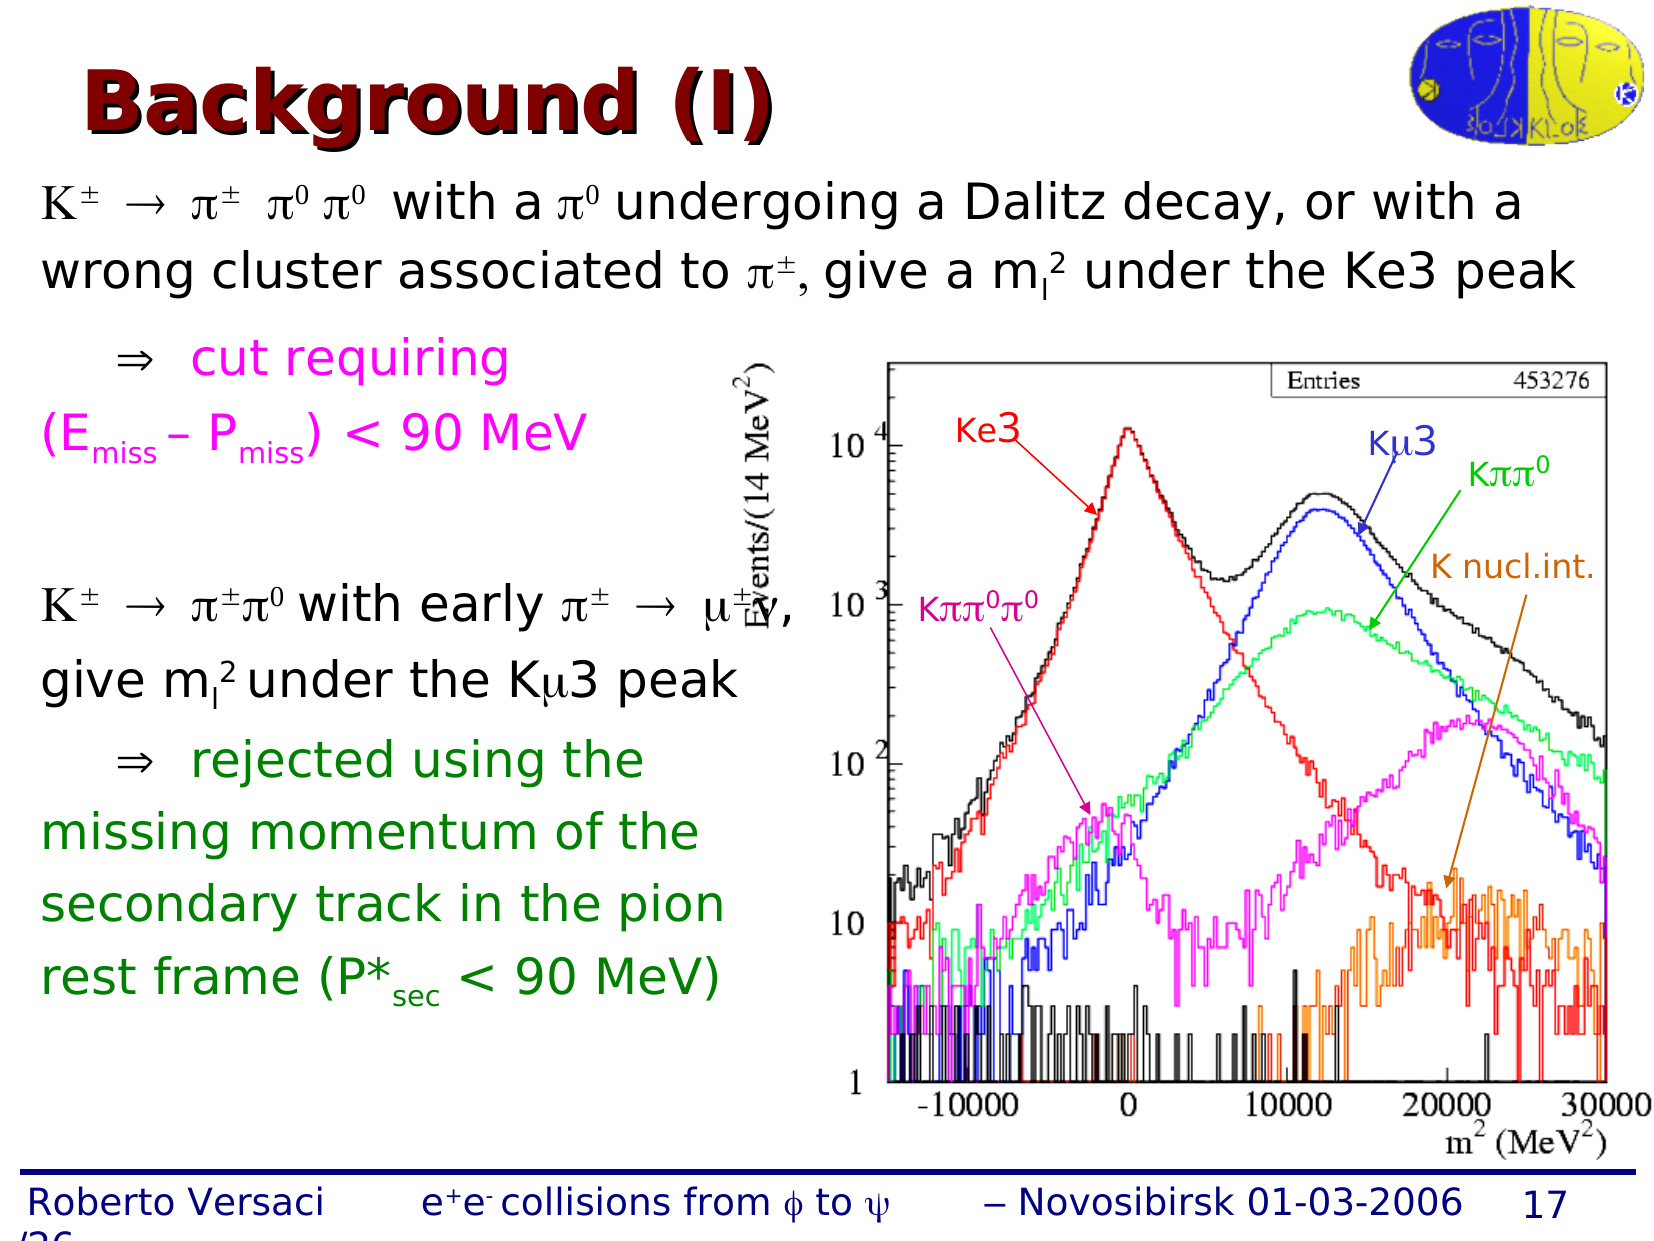

Background (I)
K   0 0 with a 0 undergoing a Dalitz decay, or with a wrong cluster associated to  give a ml2 under the Ke3 peak
		cut requiring
(Emiss – Pmiss) < 90 MeV
K  0 with early ,
give ml2 under the K3 peak
		rejected using the
missing momentum of the
secondary track in the pion
rest frame (P*sec < 90 MeV)
Ke3
K3
K0
K nucl.int.
K00
17